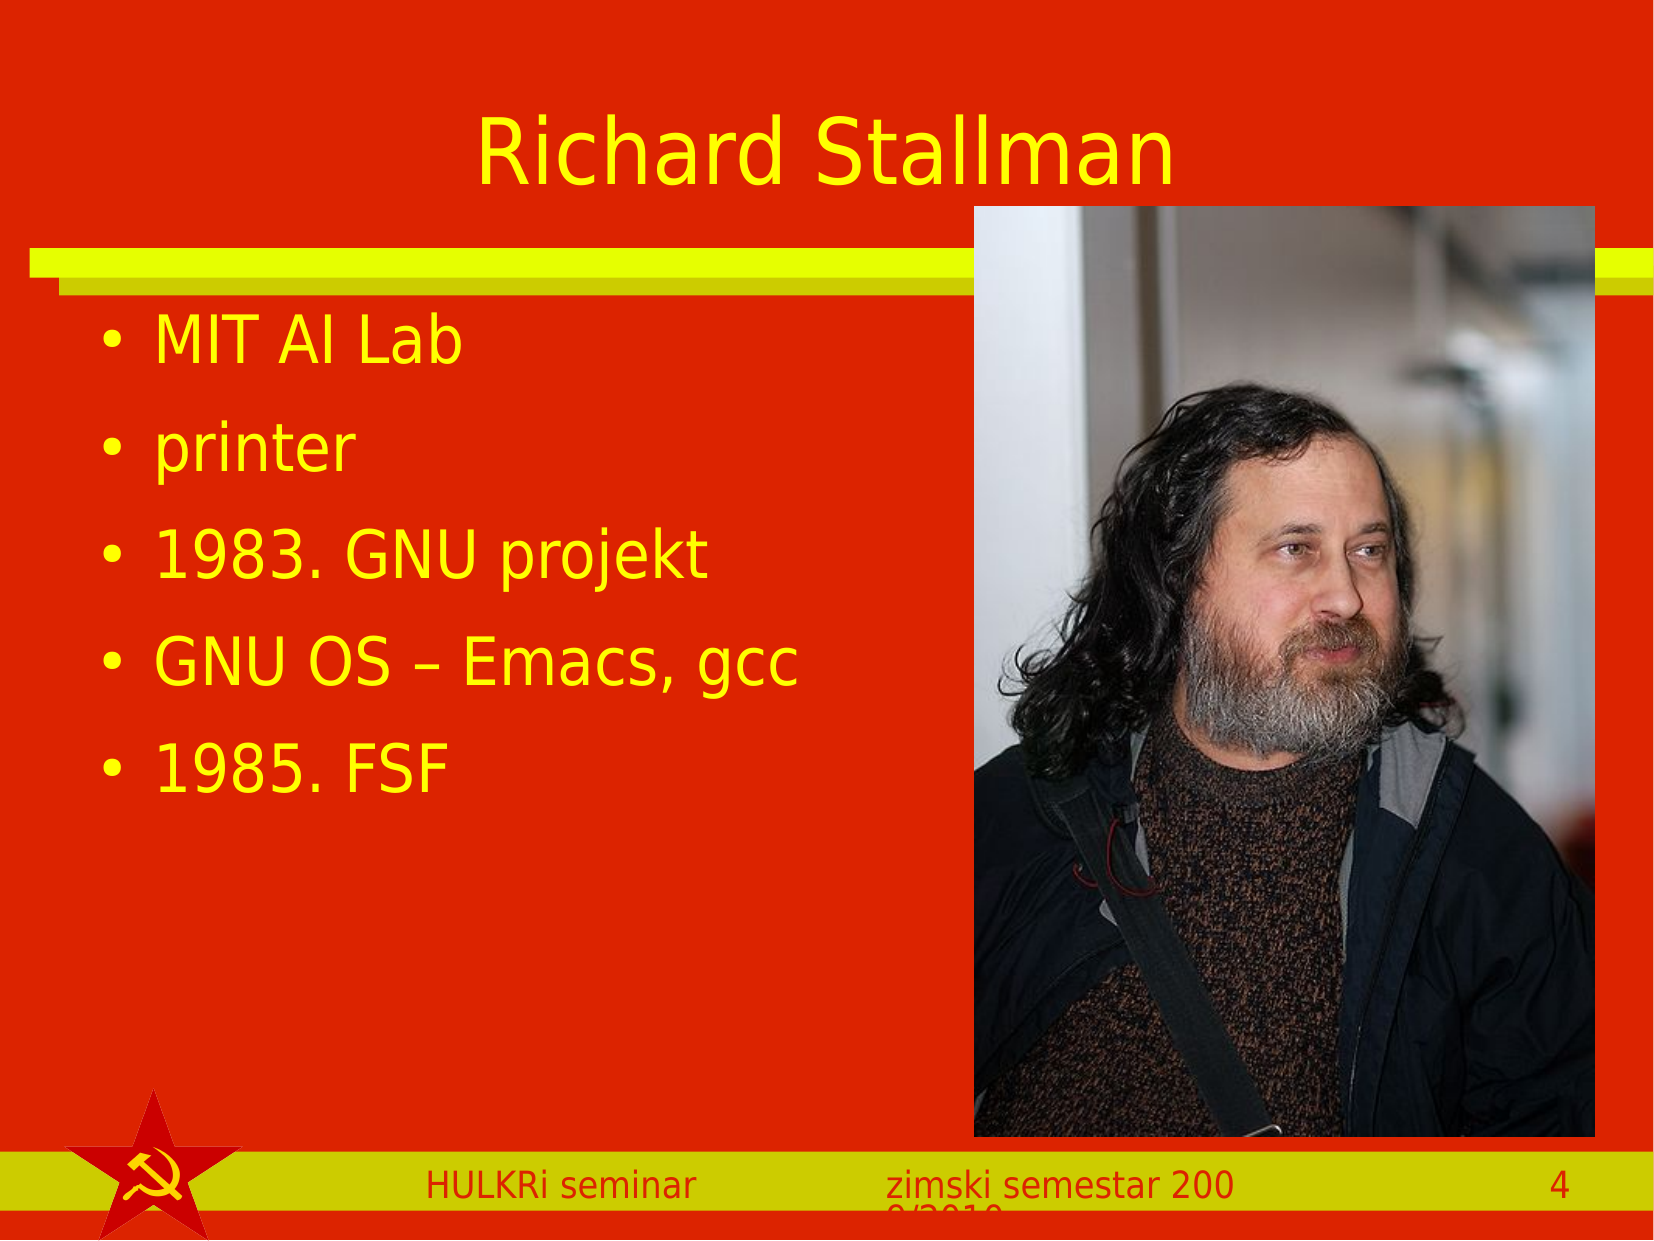

# Richard Stallman
MIT AI Lab
printer
1983. GNU projekt
GNU OS – Emacs, gcc
1985. FSF
HULKRi seminar
zimski semestar 2009/2010.
4